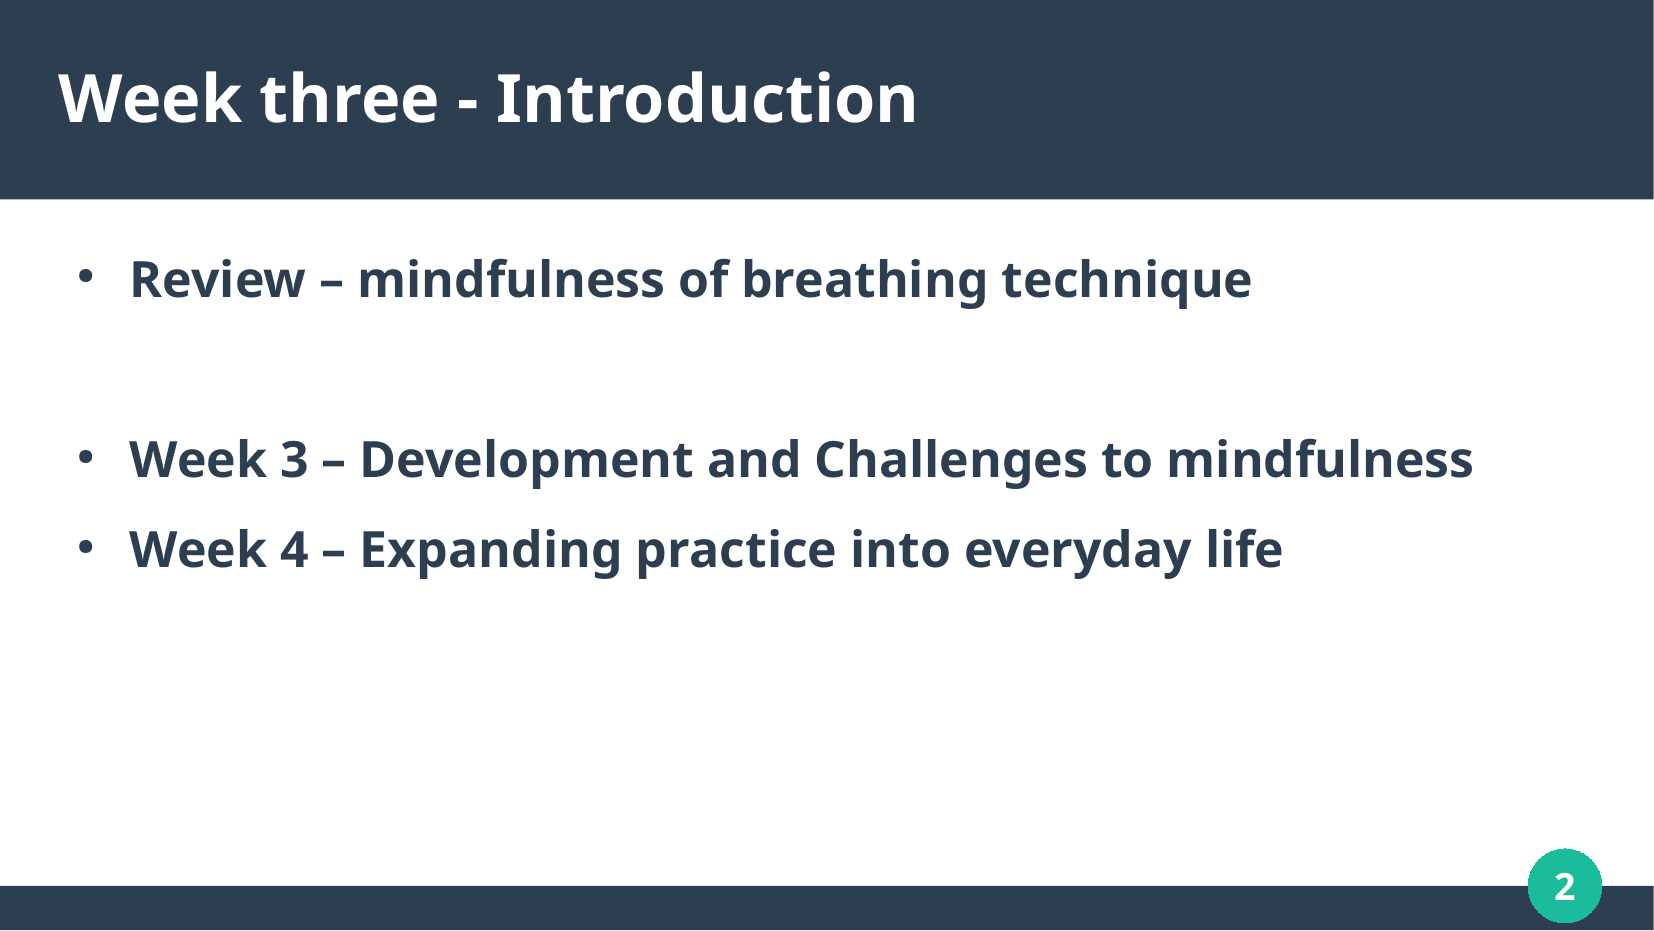

# Week three - Introduction
Review – mindfulness of breathing technique
Week 3 – Development and Challenges to mindfulness
Week 4 – Expanding practice into everyday life
2